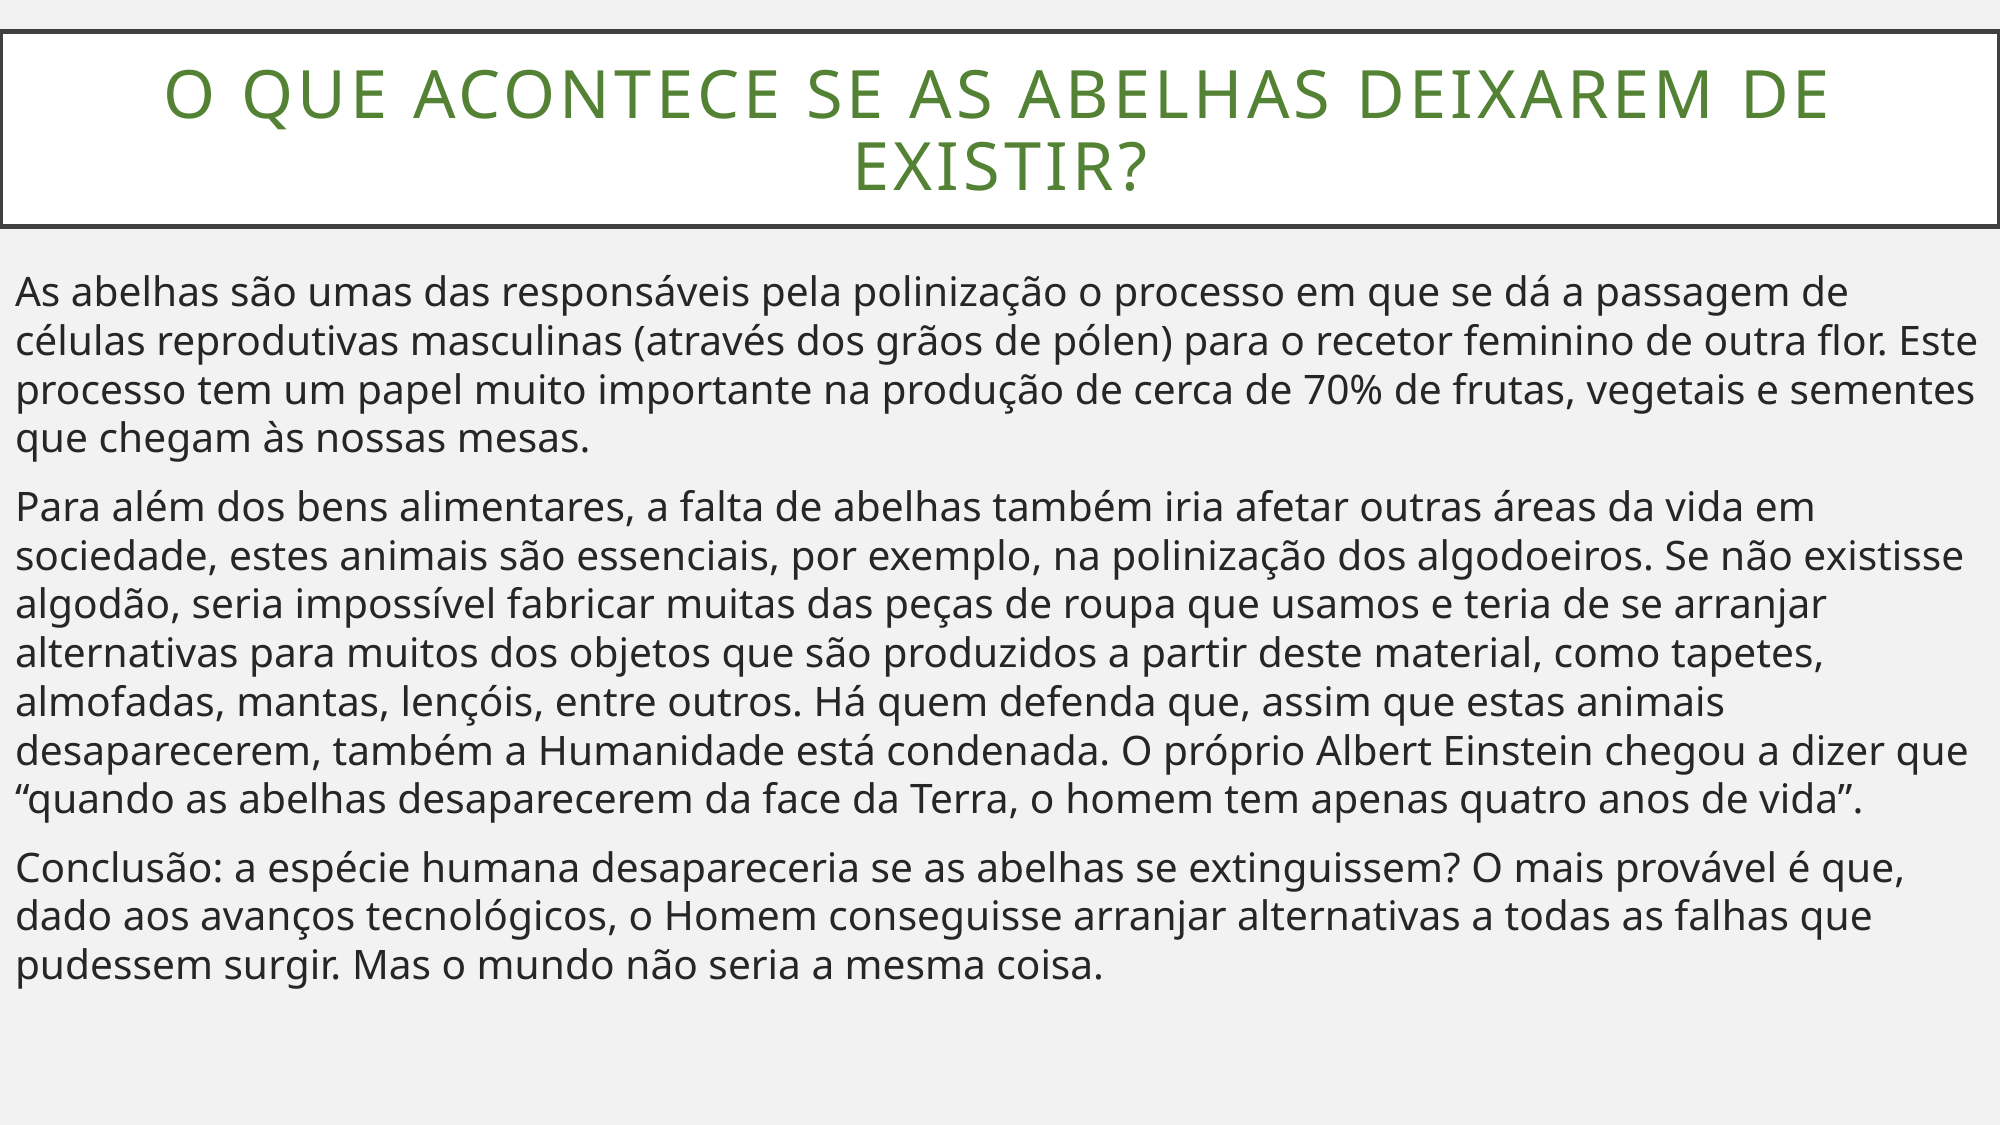

# O que acontece se as abelhas deixarem de existir?
As abelhas são umas das responsáveis pela polinização o processo em que se dá a passagem de células reprodutivas masculinas (através dos grãos de pólen) para o recetor feminino de outra flor. Este processo tem um papel muito importante na produção de cerca de 70% de frutas, vegetais e sementes que chegam às nossas mesas.
Para além dos bens alimentares, a falta de abelhas também iria afetar outras áreas da vida em sociedade, estes animais são essenciais, por exemplo, na polinização dos algodoeiros. Se não existisse algodão, seria impossível fabricar muitas das peças de roupa que usamos e teria de se arranjar alternativas para muitos dos objetos que são produzidos a partir deste material, como tapetes, almofadas, mantas, lençóis, entre outros. Há quem defenda que, assim que estas animais desaparecerem, também a Humanidade está condenada. O próprio Albert Einstein chegou a dizer que “quando as abelhas desaparecerem da face da Terra, o homem tem apenas quatro anos de vida”.
Conclusão: a espécie humana desapareceria se as abelhas se extinguissem? O mais provável é que, dado aos avanços tecnológicos, o Homem conseguisse arranjar alternativas a todas as falhas que pudessem surgir. Mas o mundo não seria a mesma coisa.